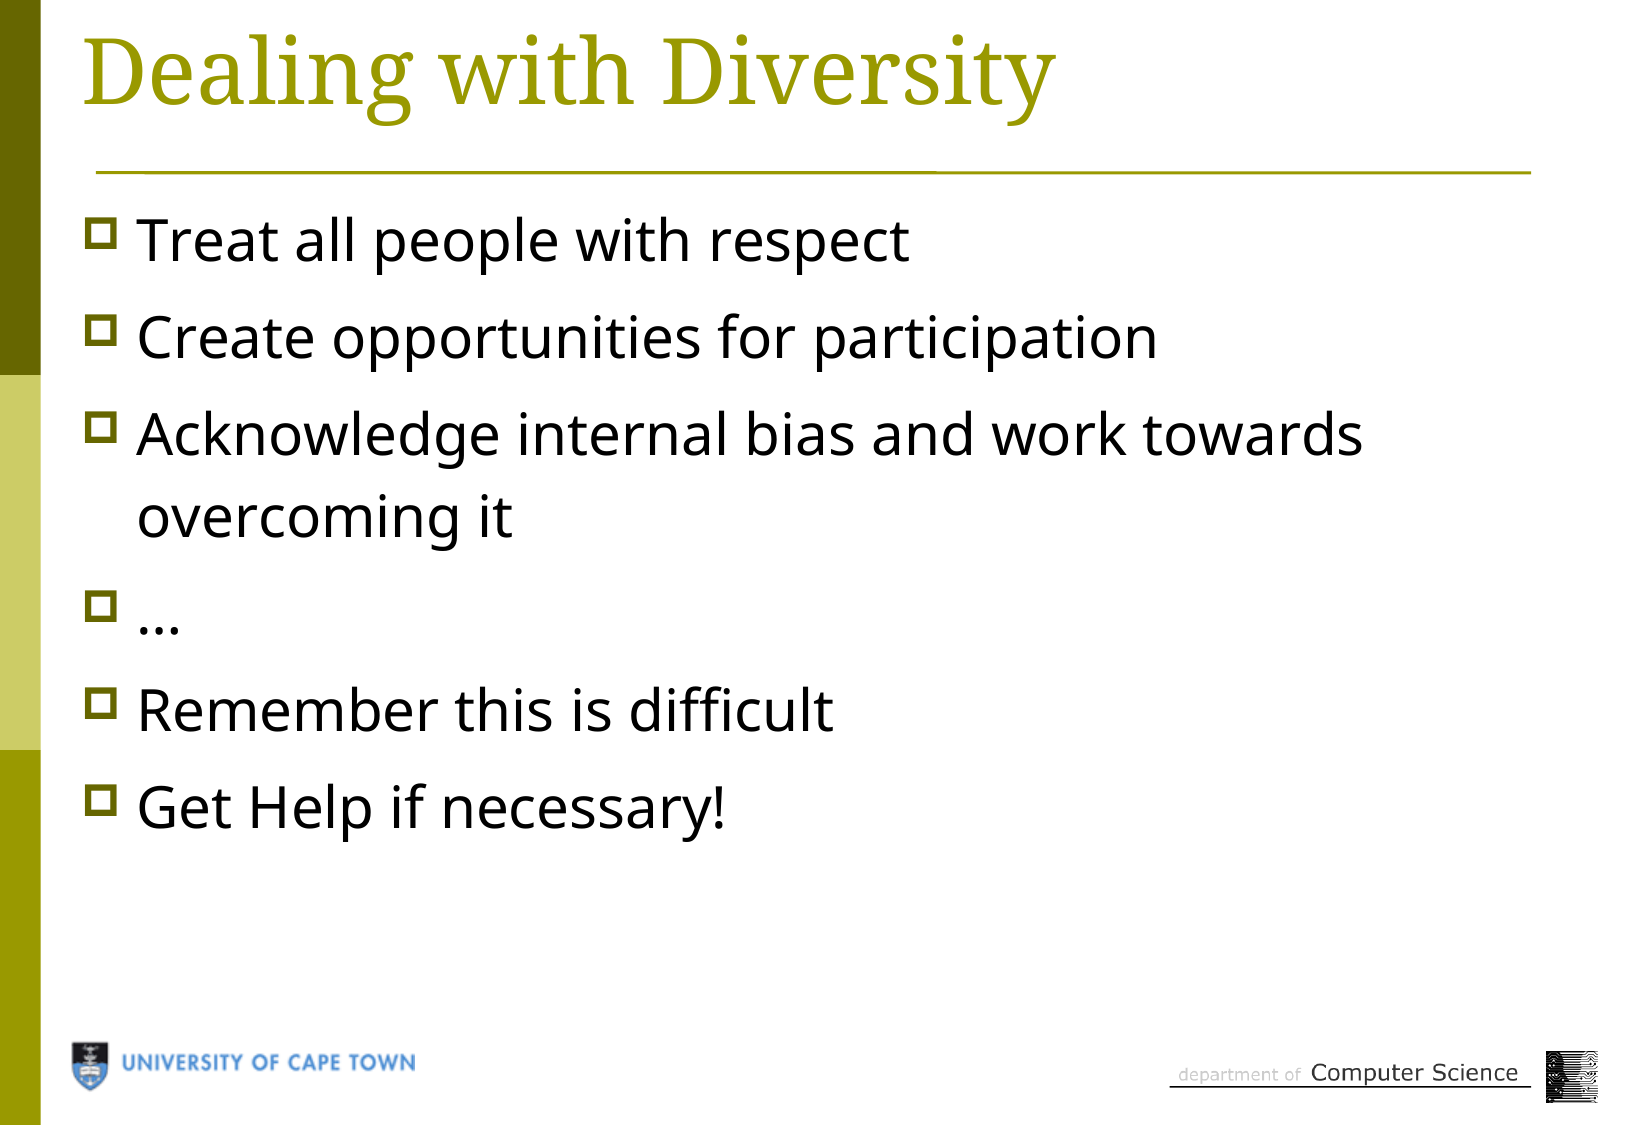

# Dealing with Diversity
Treat all people with respect
Create opportunities for participation
Acknowledge internal bias and work towards overcoming it
…
Remember this is difficult
Get Help if necessary!